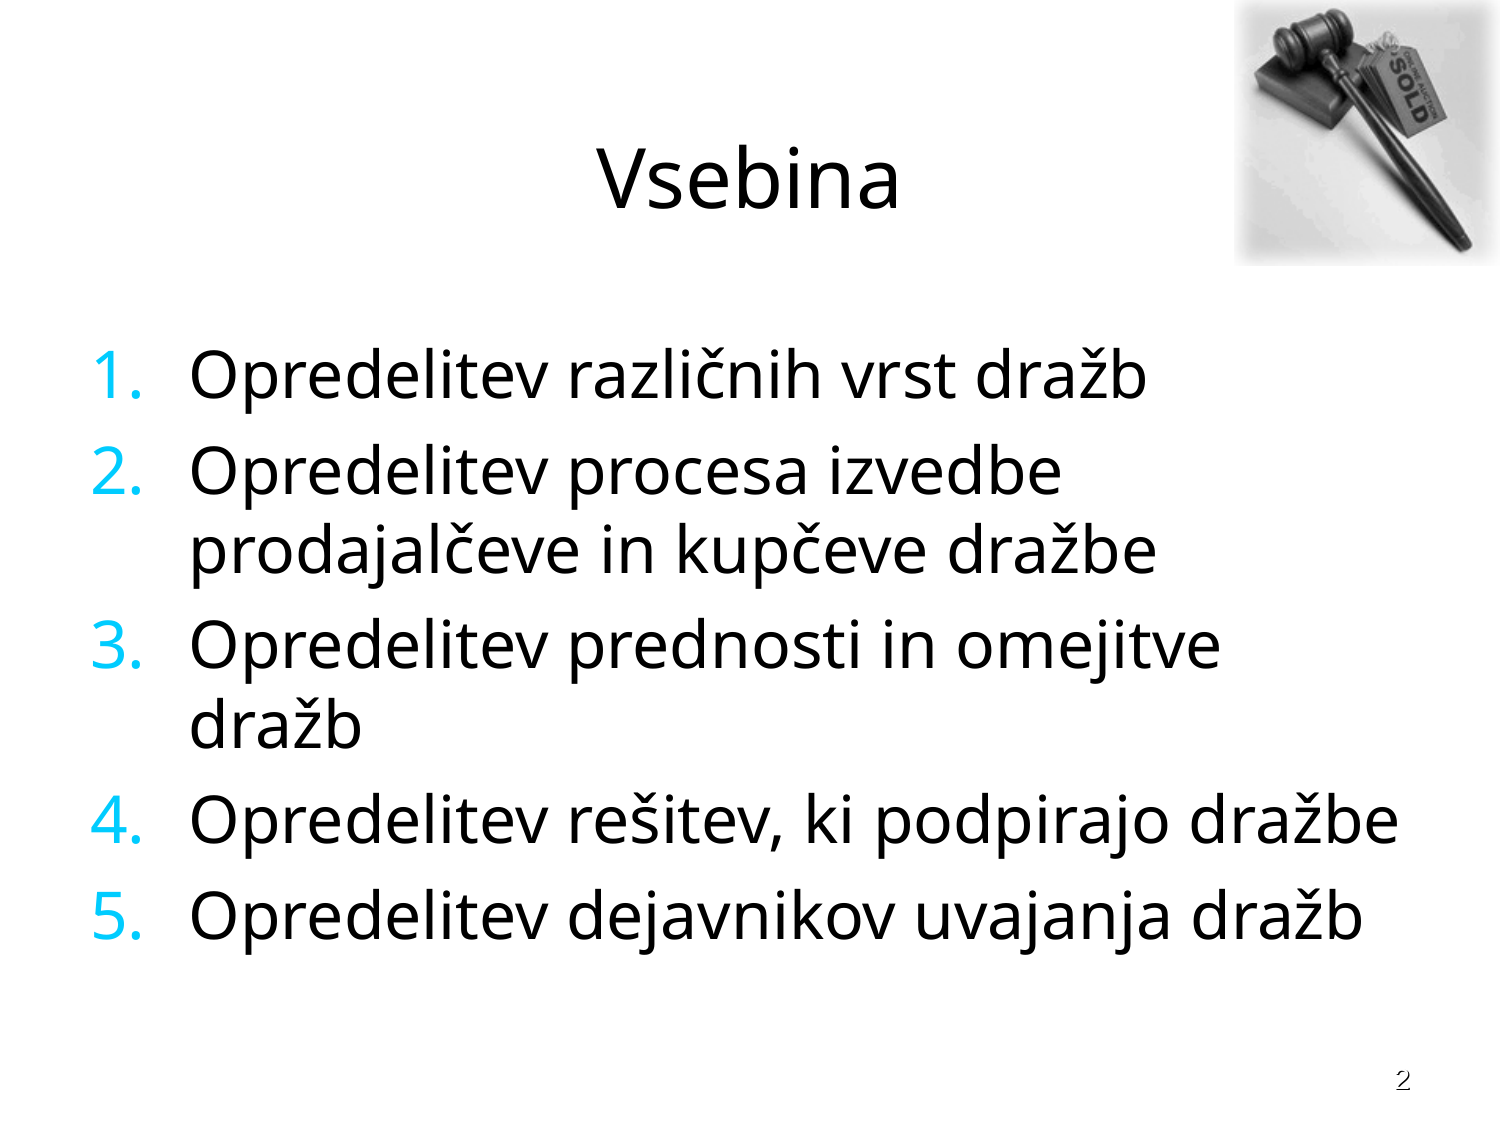

# Vsebina
Opredelitev različnih vrst dražb
Opredelitev procesa izvedbe prodajalčeve in kupčeve dražbe
Opredelitev prednosti in omejitve dražb
Opredelitev rešitev, ki podpirajo dražbe
Opredelitev dejavnikov uvajanja dražb